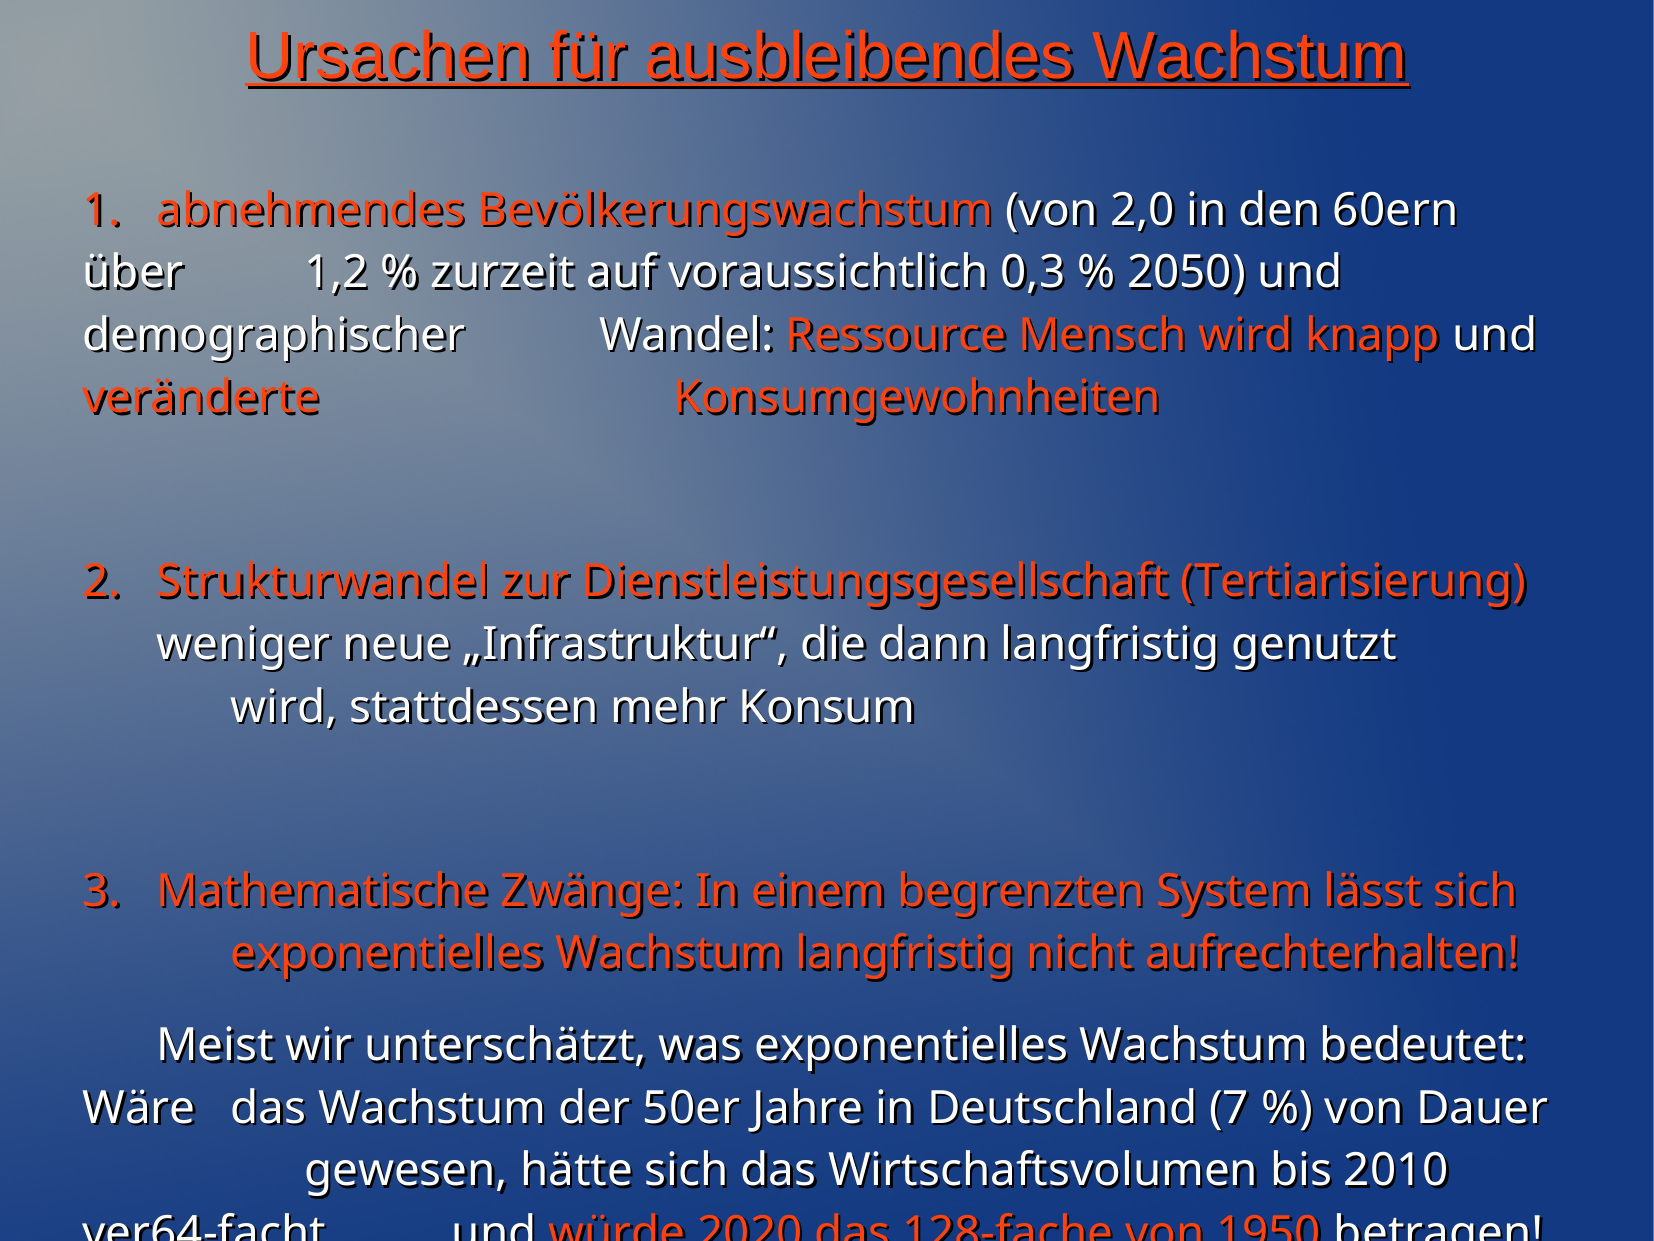

# Ursachen für ausbleibendes Wachstum
1. 	abnehmendes Bevölkerungswachstum (von 2,0 in den 60ern über 		1,2 % zurzeit auf voraussichtlich 0,3 % 2050) und demographischer 		Wandel: Ressource Mensch wird knapp und veränderte 					Konsumgewohnheiten
2. 	Strukturwandel zur Dienstleistungsgesellschaft (Tertiarisierung)
	weniger neue „Infrastruktur“, die dann langfristig genutzt 					wird, stattdessen mehr Konsum
3. 	Mathematische Zwänge: In einem begrenzten System lässt sich 			exponentielles Wachstum langfristig nicht aufrechterhalten!
	Meist wir unterschätzt, was exponentielles Wachstum bedeutet: Wäre 	das Wachstum der 50er Jahre in Deutschland (7 %) von Dauer 			gewesen, hätte sich das Wirtschaftsvolumen bis 2010 ver64-facht, 		und würde 2020 das 128-fache von 1950 betragen!
	(„70er-Regel“: Verdopplung=70/Prozentsatz)